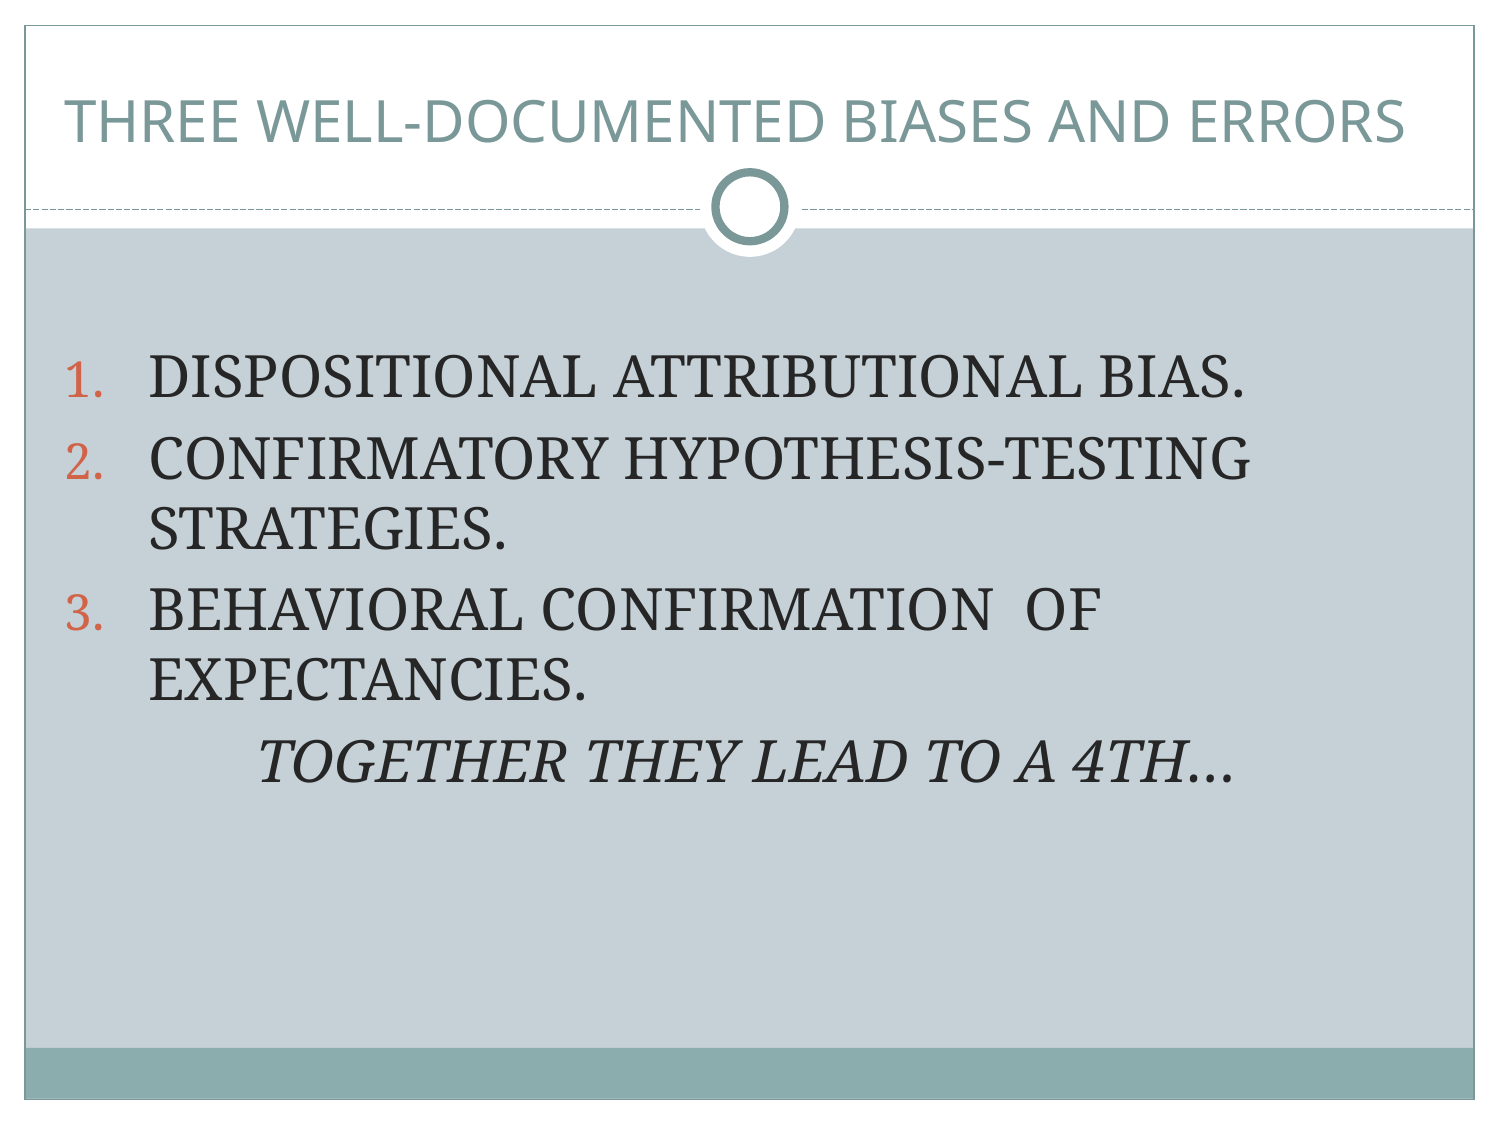

# THREE WELL-DOCUMENTED BIASES AND ERRORS
DISPOSITIONAL ATTRIBUTIONAL BIAS.
CONFIRMATORY HYPOTHESIS-TESTING STRATEGIES.
BEHAVIORAL CONFIRMATION OF EXPECTANCIES.
TOGETHER THEY LEAD TO A 4TH…